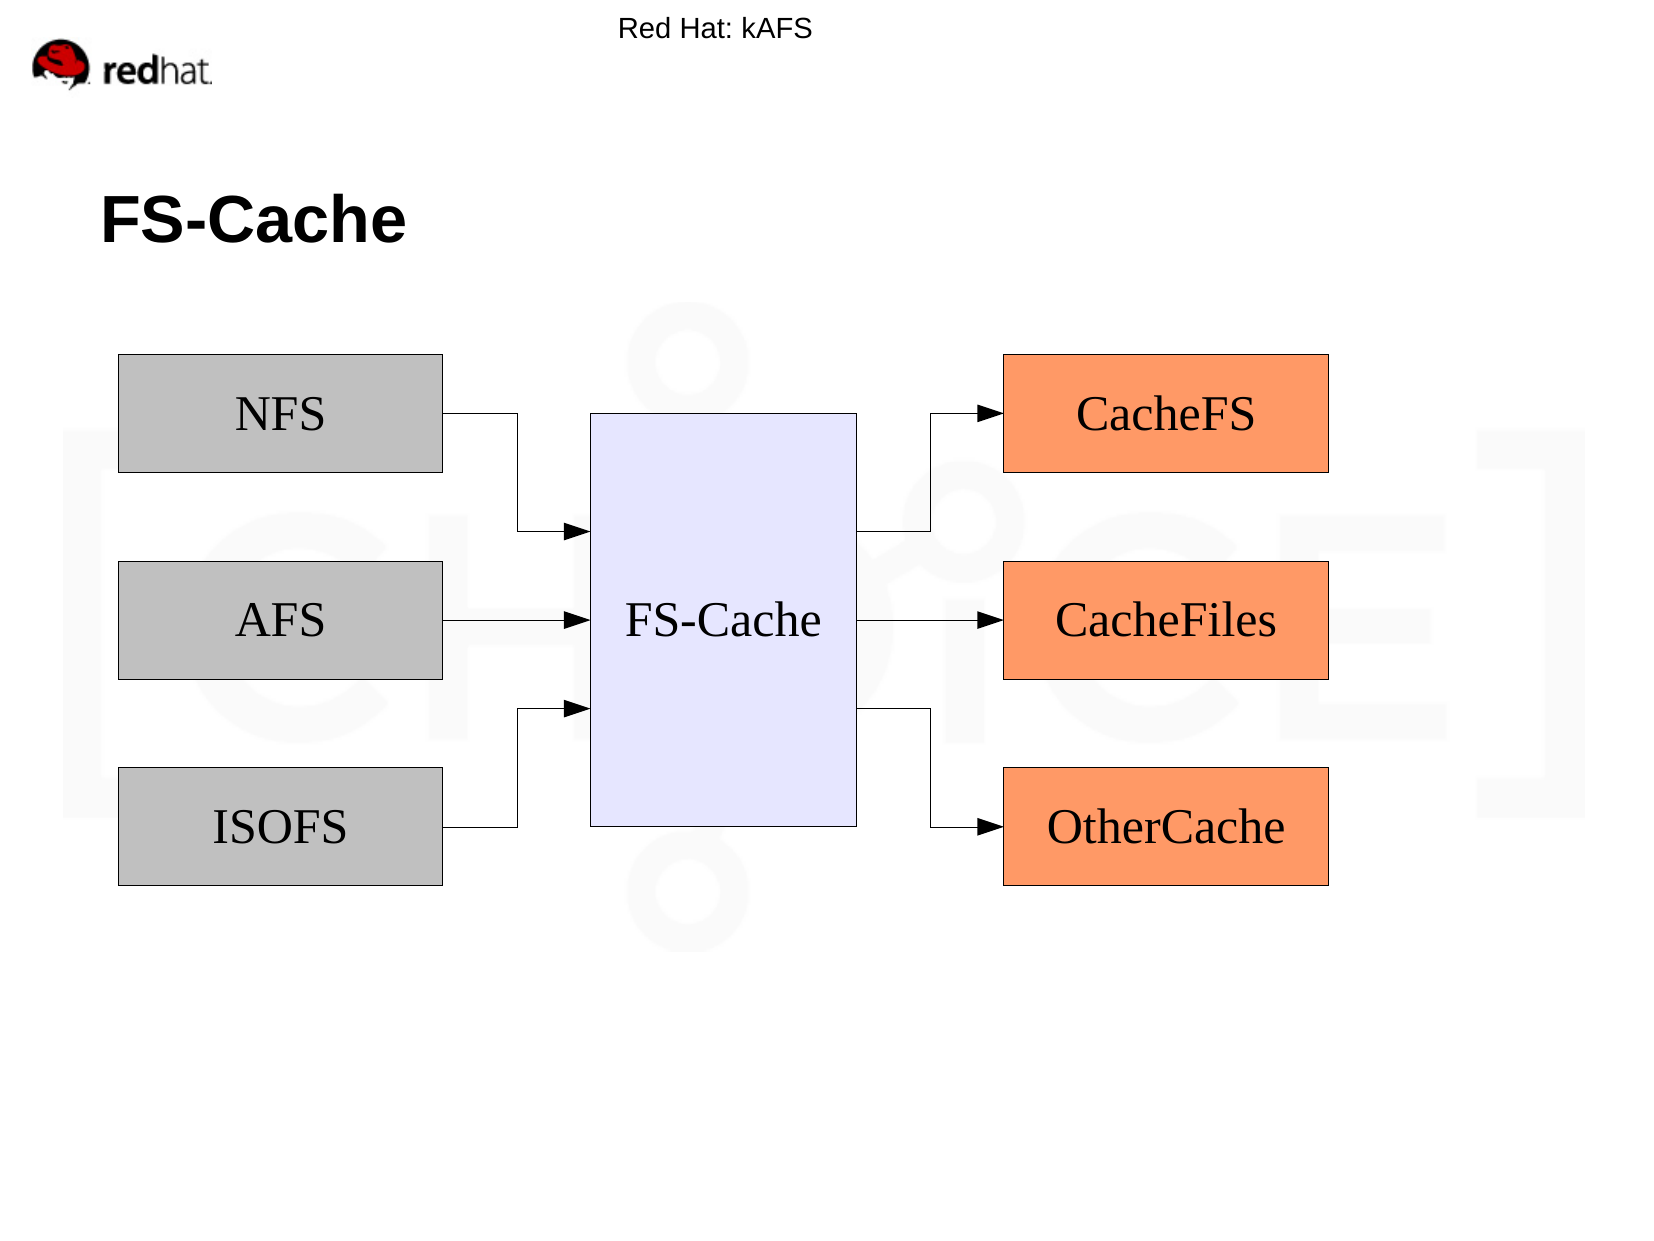

# FS-Cache
NFS
CacheFS
FS-Cache
AFS
CacheFiles
ISOFS
OtherCache